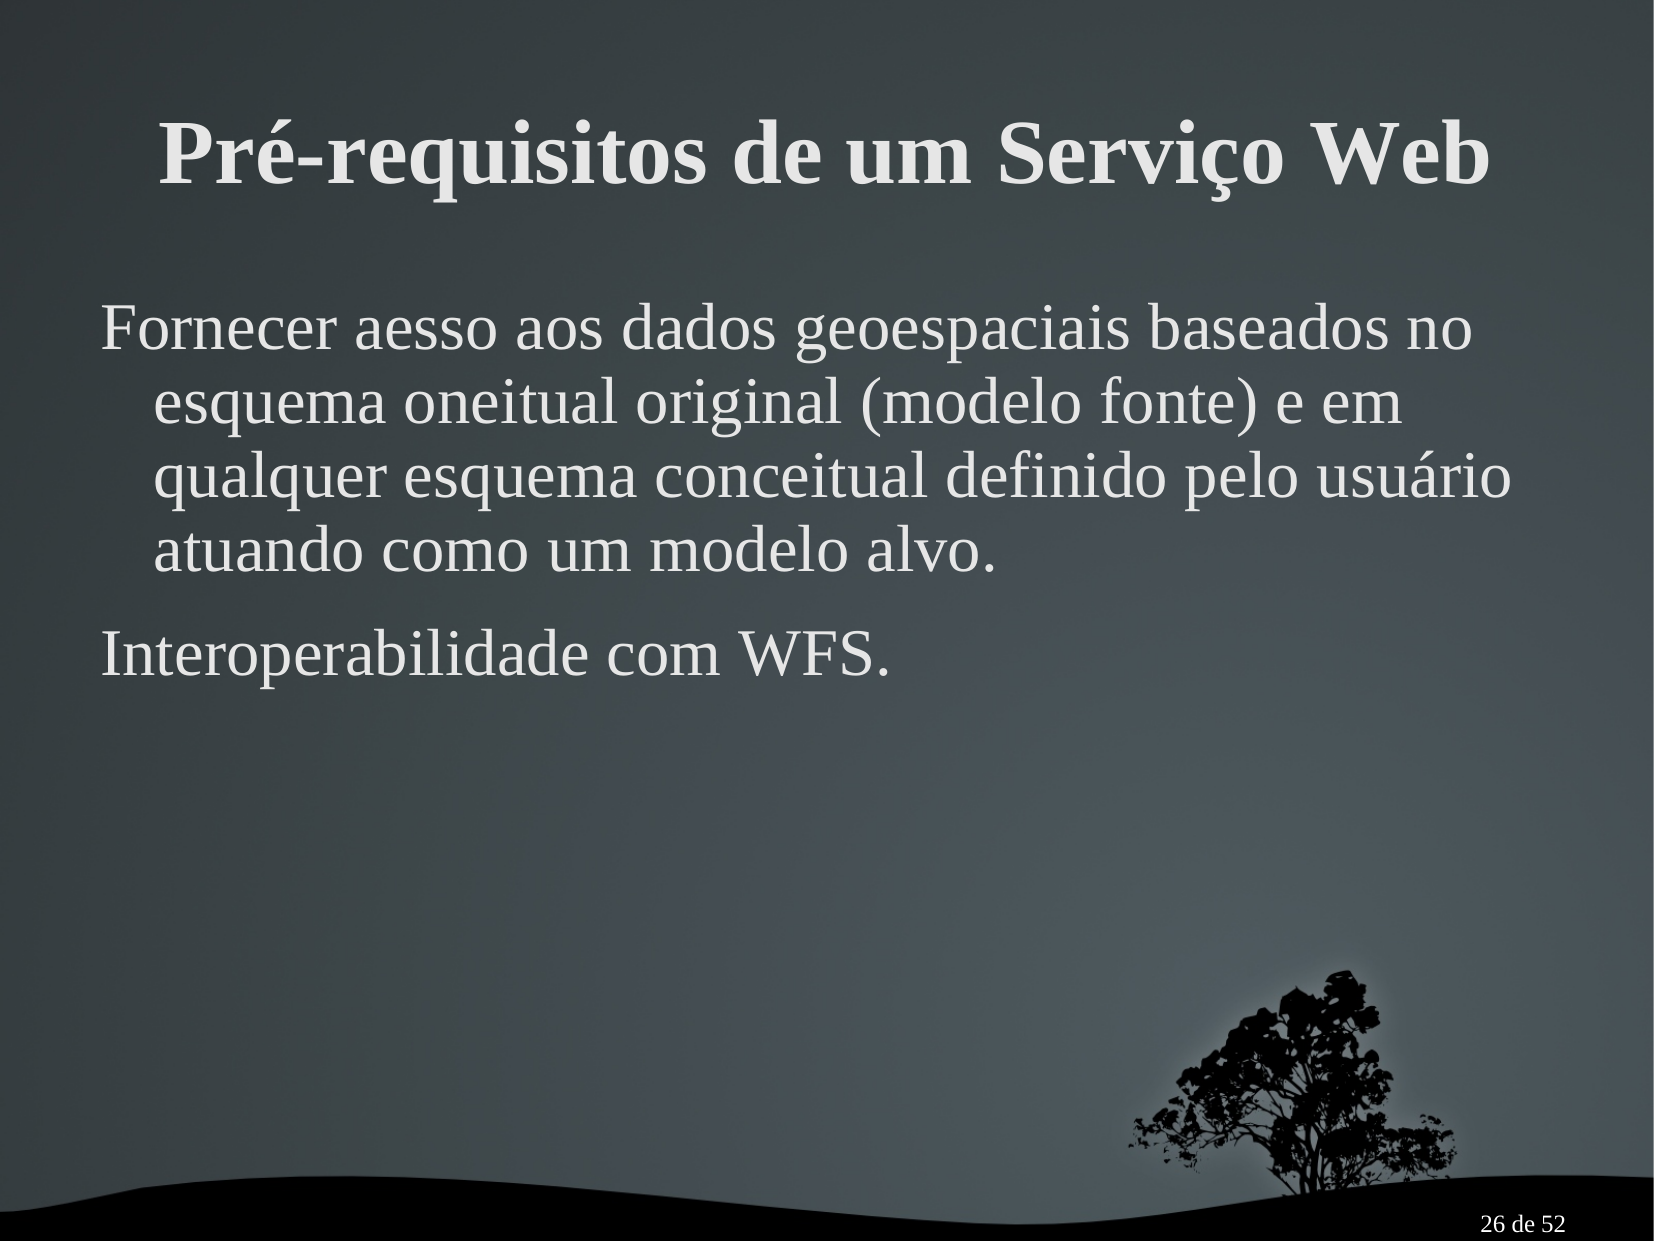

# Pré-requisitos de um Serviço Web
Fornecer aesso aos dados geoespaciais baseados no esquema oneitual original (modelo fonte) e em qualquer esquema conceitual definido pelo usuário atuando como um modelo alvo.
Interoperabilidade com WFS.
26